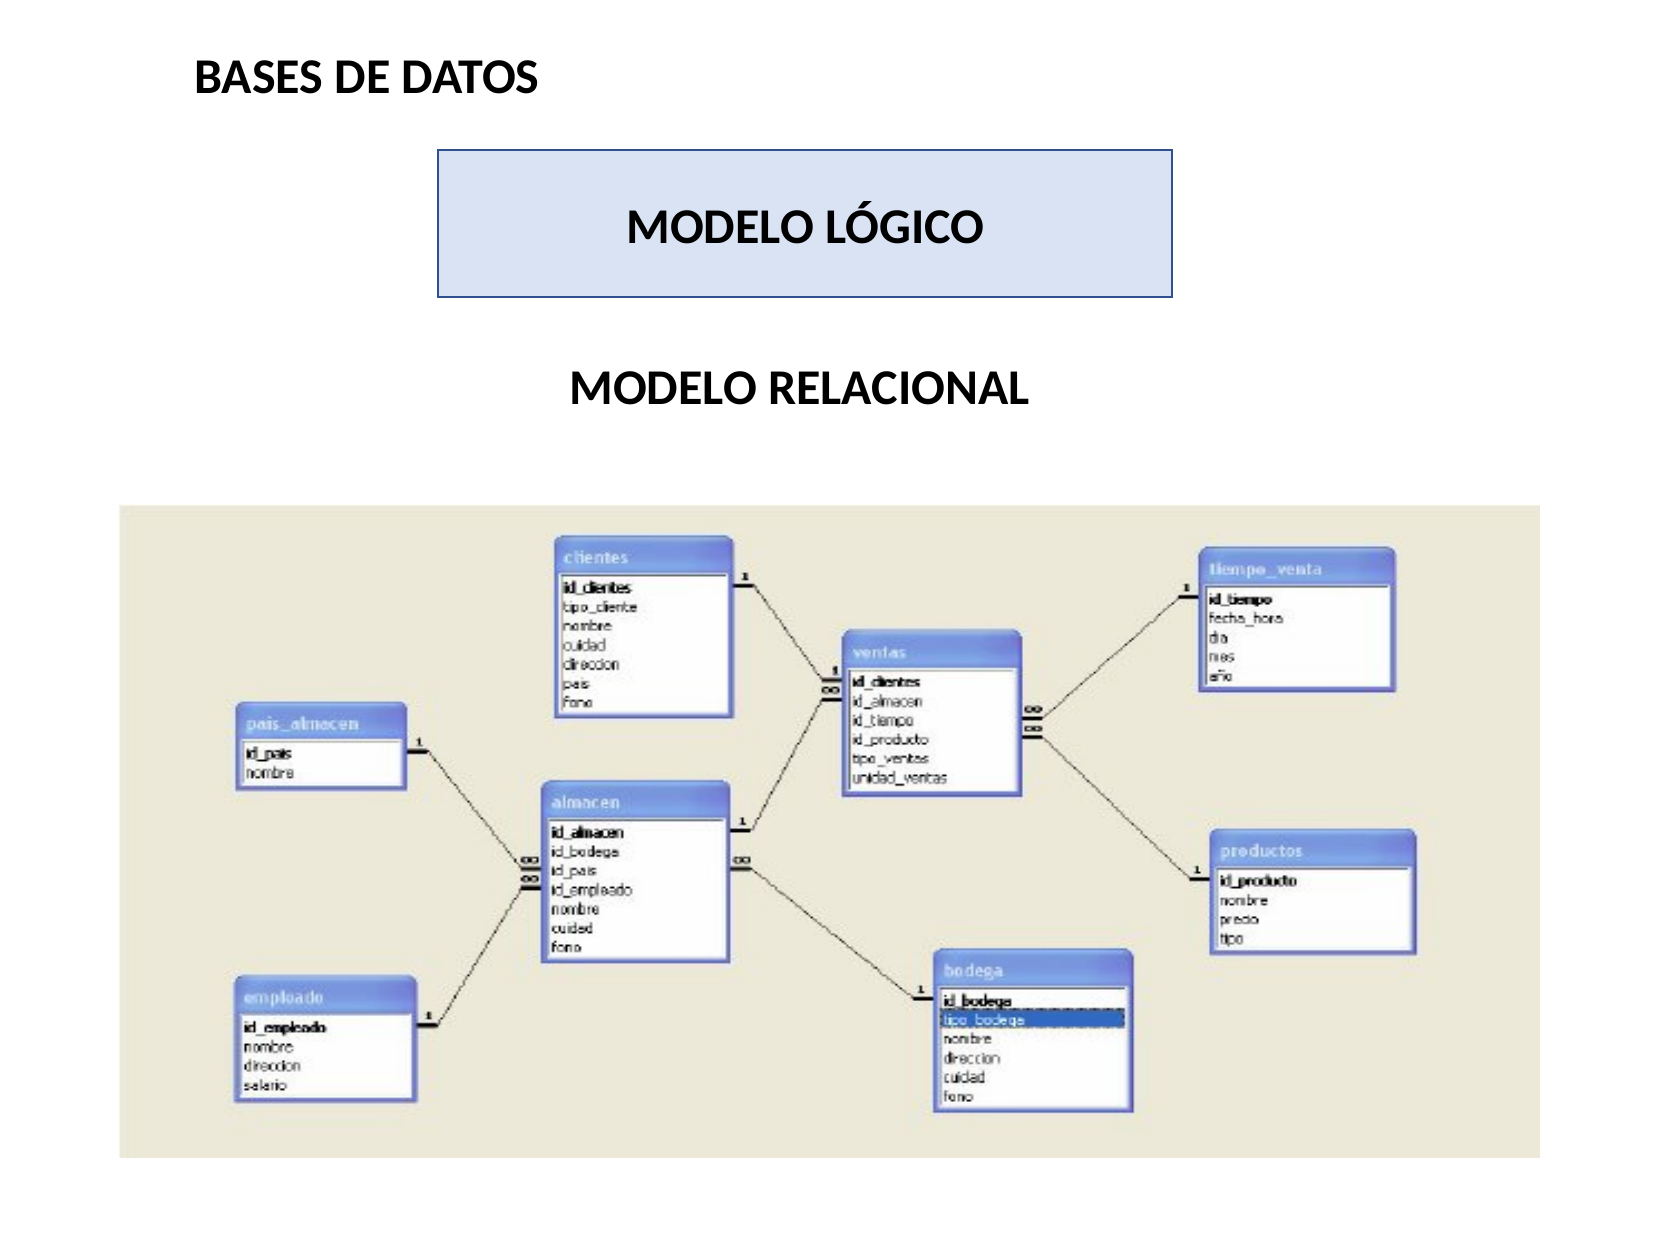

BASES DE DATOS
MODELO LÓGICO
MODELO RELACIONAL